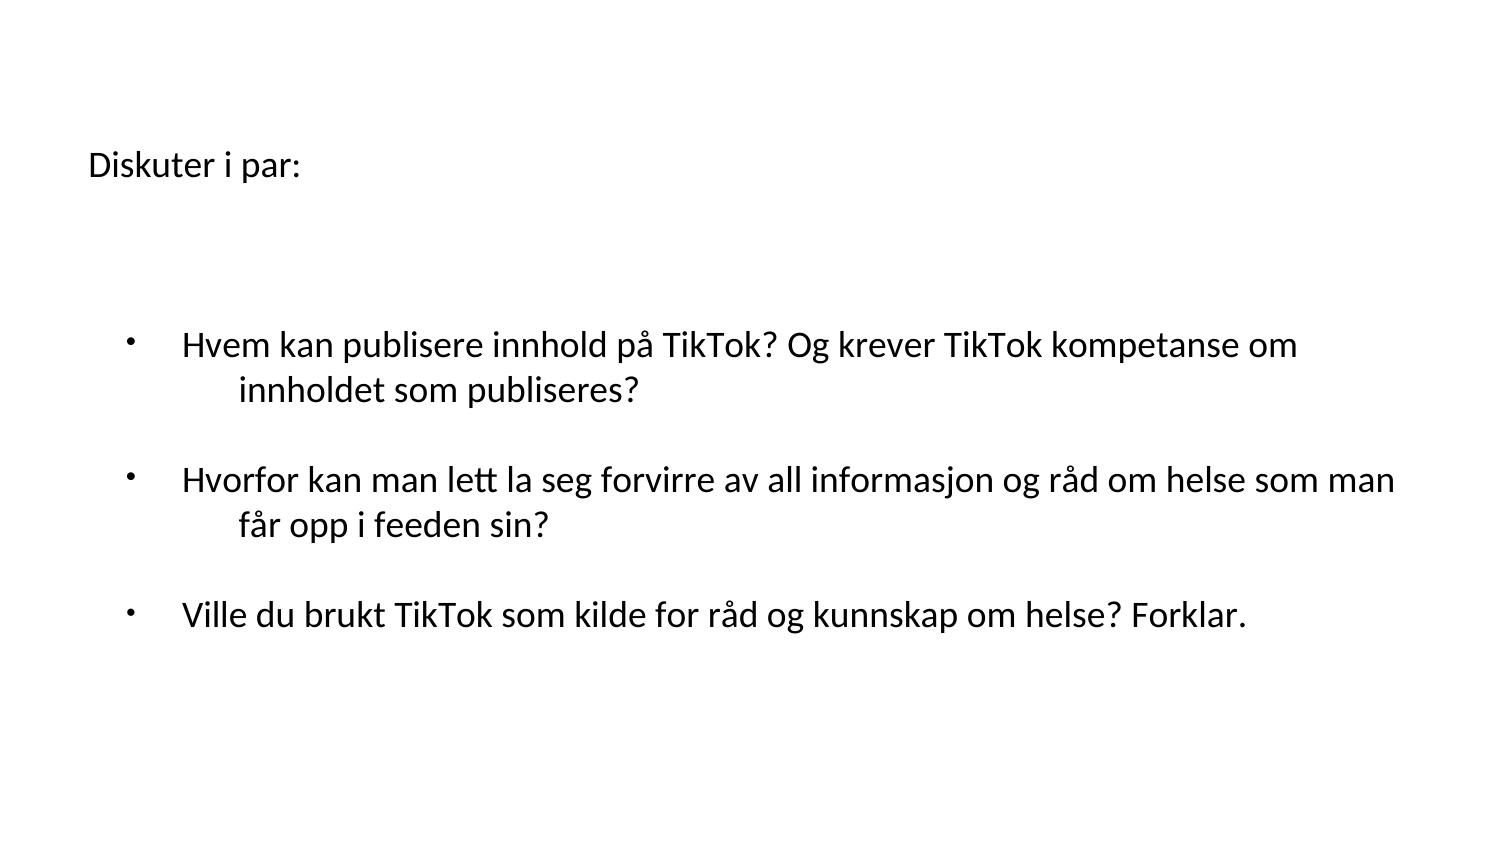

Diskuter i par:
Hvem kan publisere innhold på TikTok? Og krever TikTok kompetanse om innholdet som publiseres?
Hvorfor kan man lett la seg forvirre av all informasjon og råd om helse som man får opp i feeden sin?
Ville du brukt TikTok som kilde for råd og kunnskap om helse? Forklar.